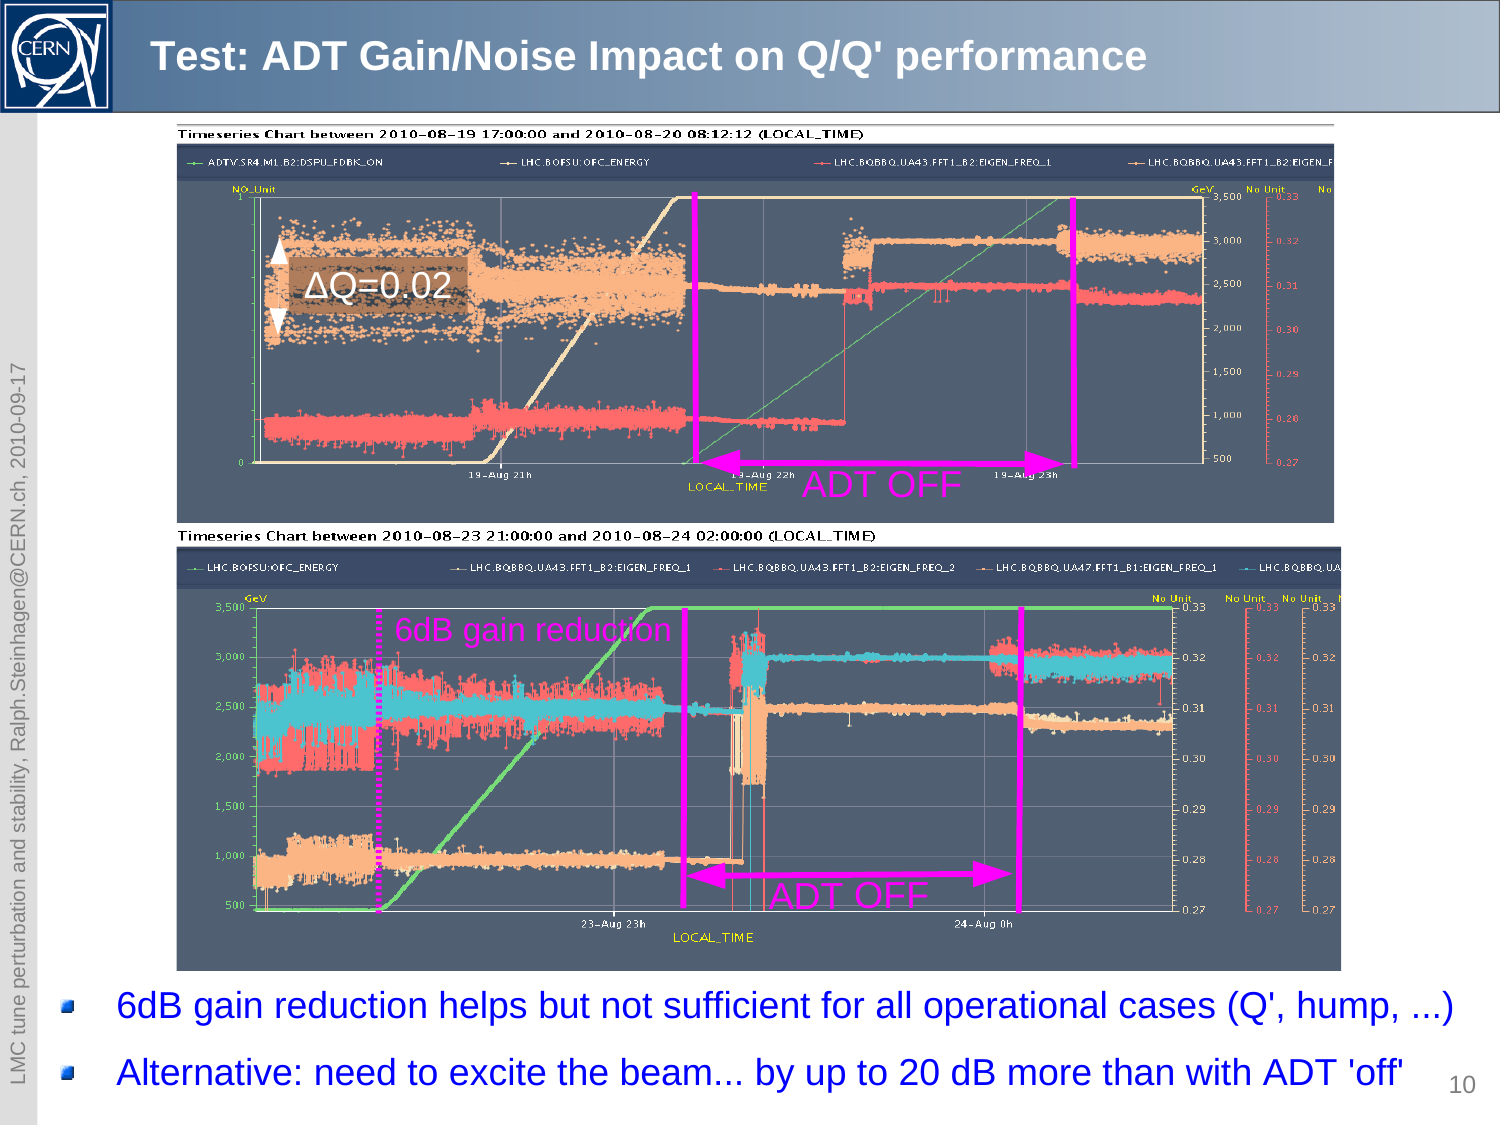

# Test: ADT Gain/Noise Impact on Q/Q' performance
ΔQ=0.02
ADT OFF
6dB gain reduction
ADT OFF
6dB gain reduction helps but not sufficient for all operational cases (Q', hump, ...)
Alternative: need to excite the beam... by up to 20 dB more than with ADT 'off'